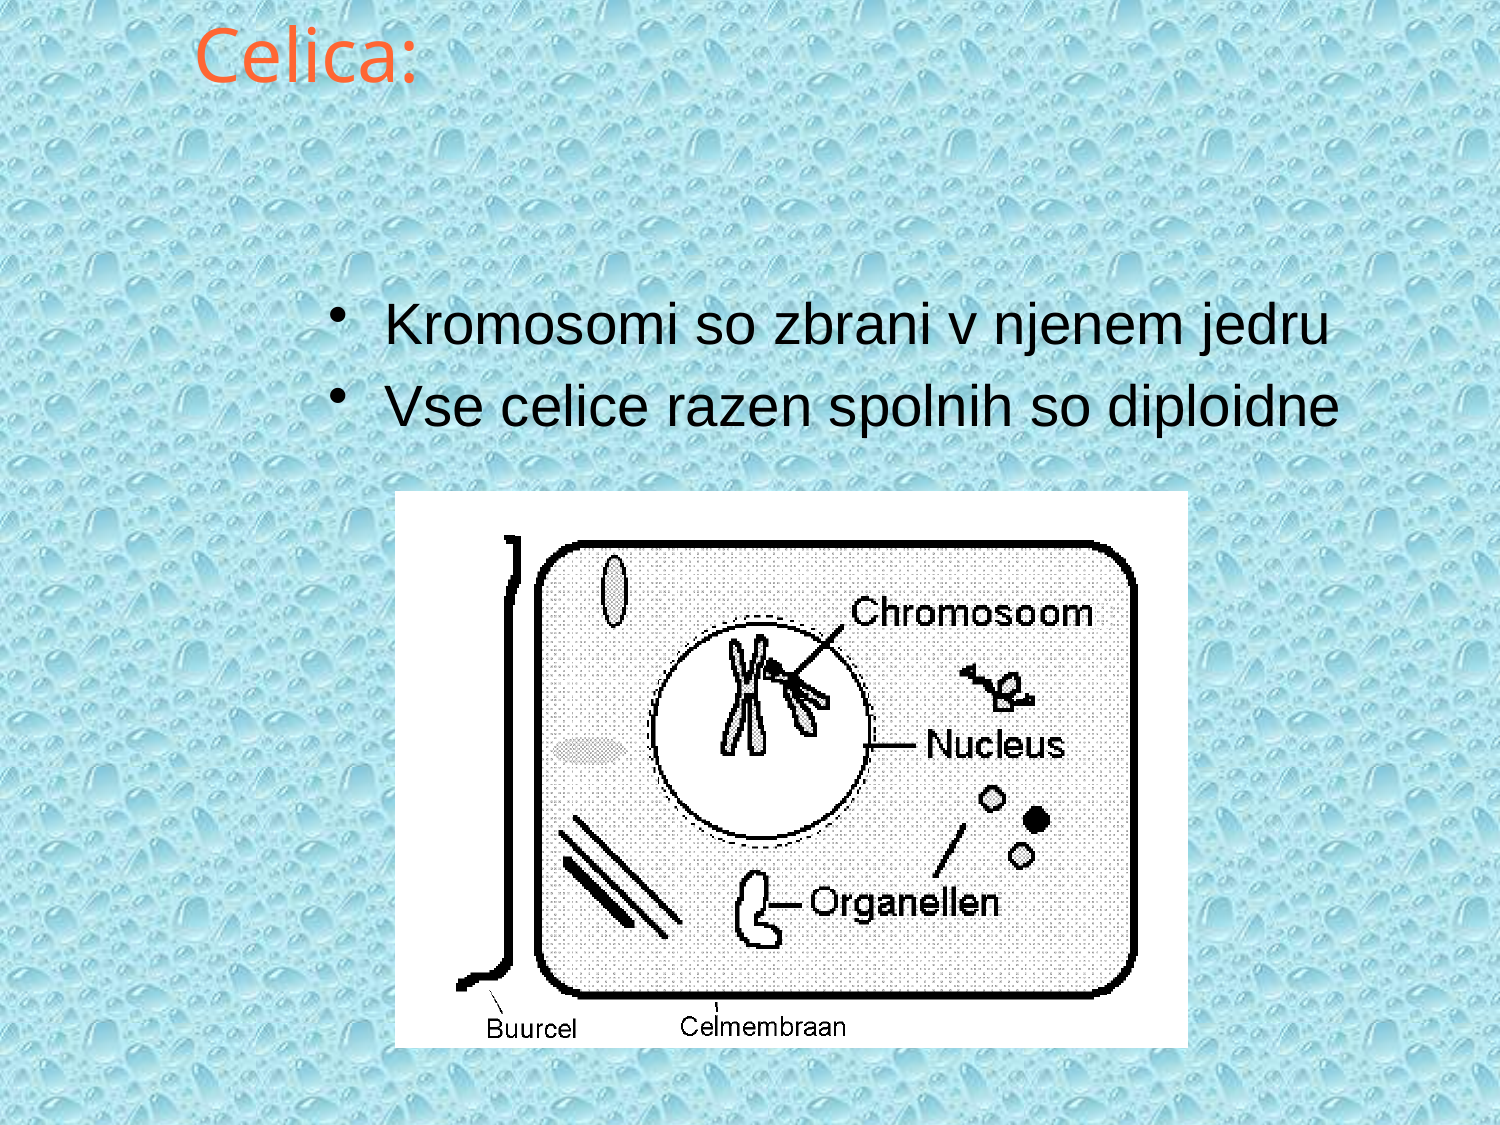

Celica:
# Kromosomi so zbrani v njenem jedru
Vse celice razen spolnih so diploidne